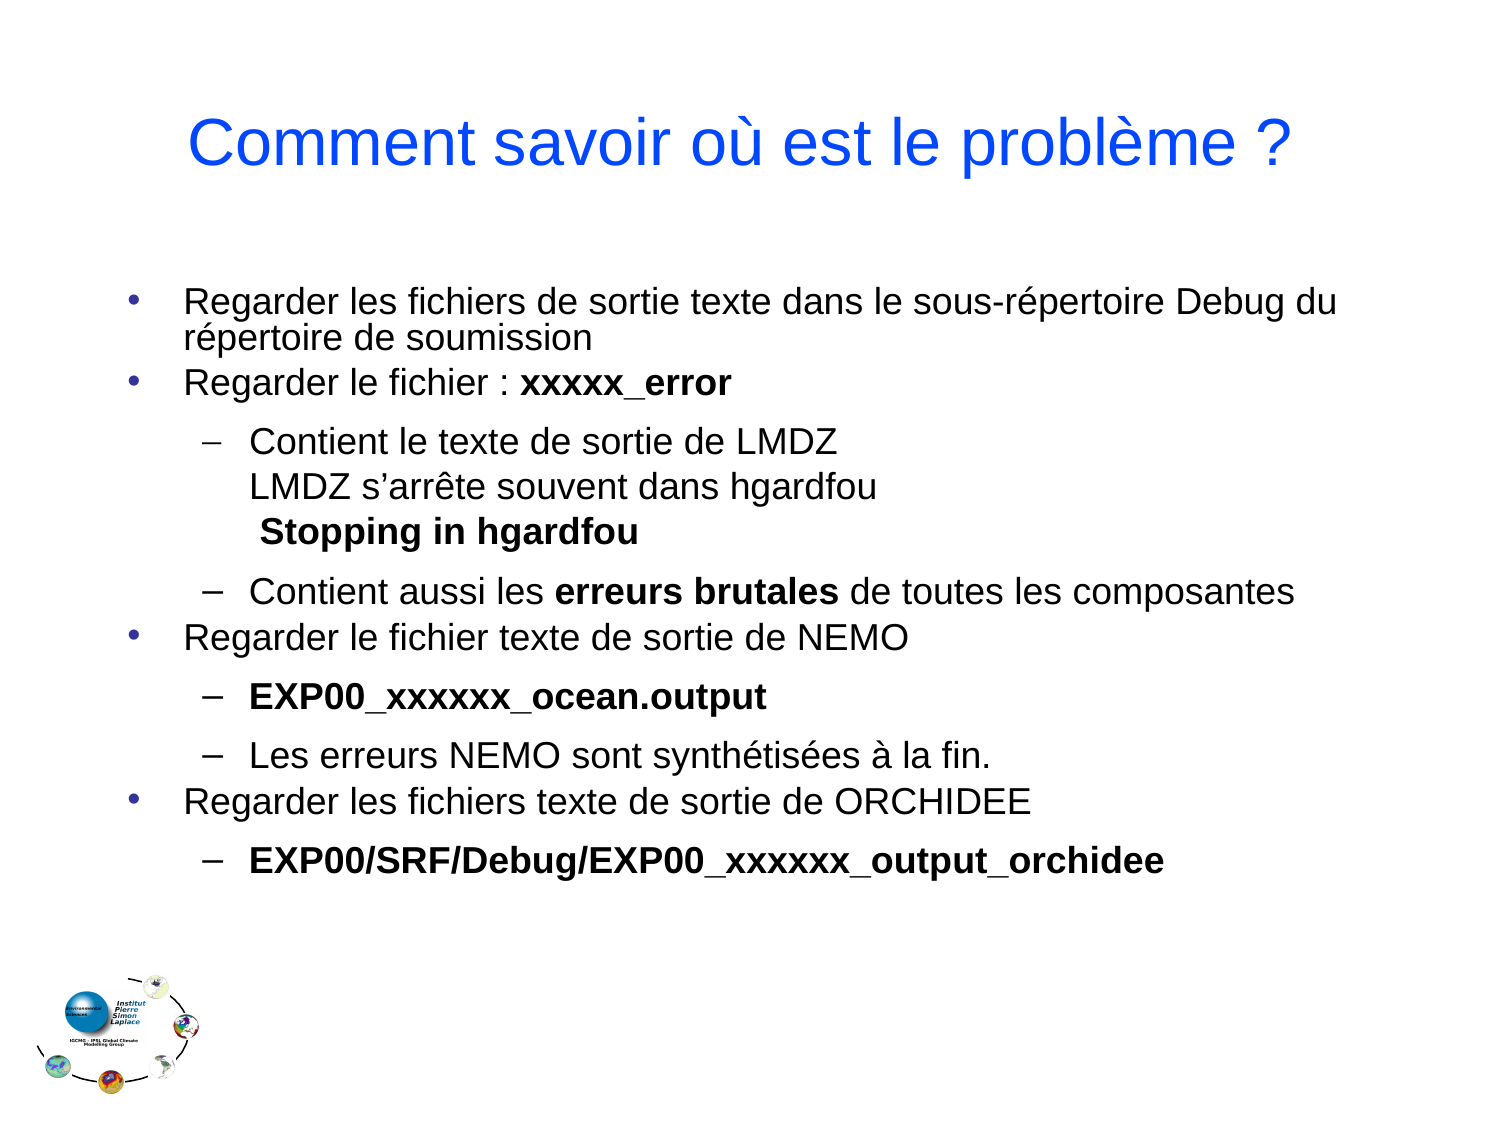

Comment savoir où est le problème ?
# Regarder les fichiers de sortie texte dans le sous-répertoire Debug du répertoire de soumission
Regarder le fichier : xxxxx_error
Contient le texte de sortie de LMDZ
LMDZ s’arrête souvent dans hgardfou
 Stopping in hgardfou
Contient aussi les erreurs brutales de toutes les composantes
Regarder le fichier texte de sortie de NEMO
EXP00_xxxxxx_ocean.output
Les erreurs NEMO sont synthétisées à la fin.
Regarder les fichiers texte de sortie de ORCHIDEE
EXP00/SRF/Debug/EXP00_xxxxxx_output_orchidee